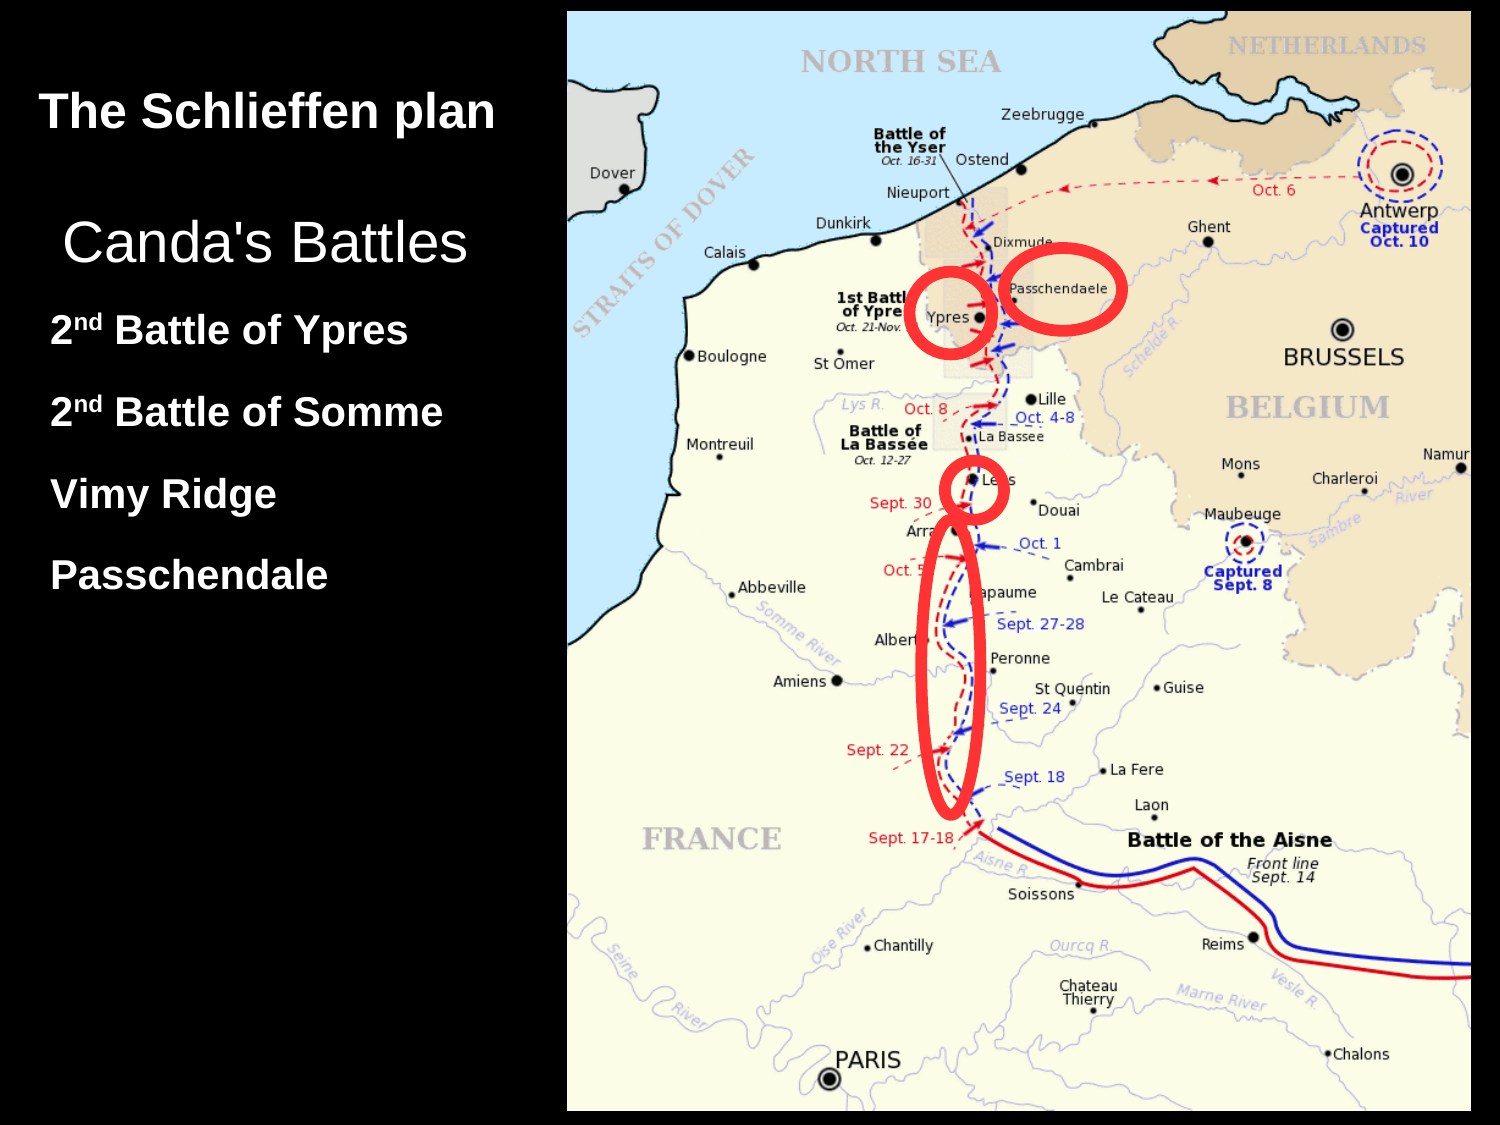

The Schlieffen plan
Canda's Battles
2nd Battle of Ypres
2nd Battle of Somme
Vimy Ridge
Passchendale